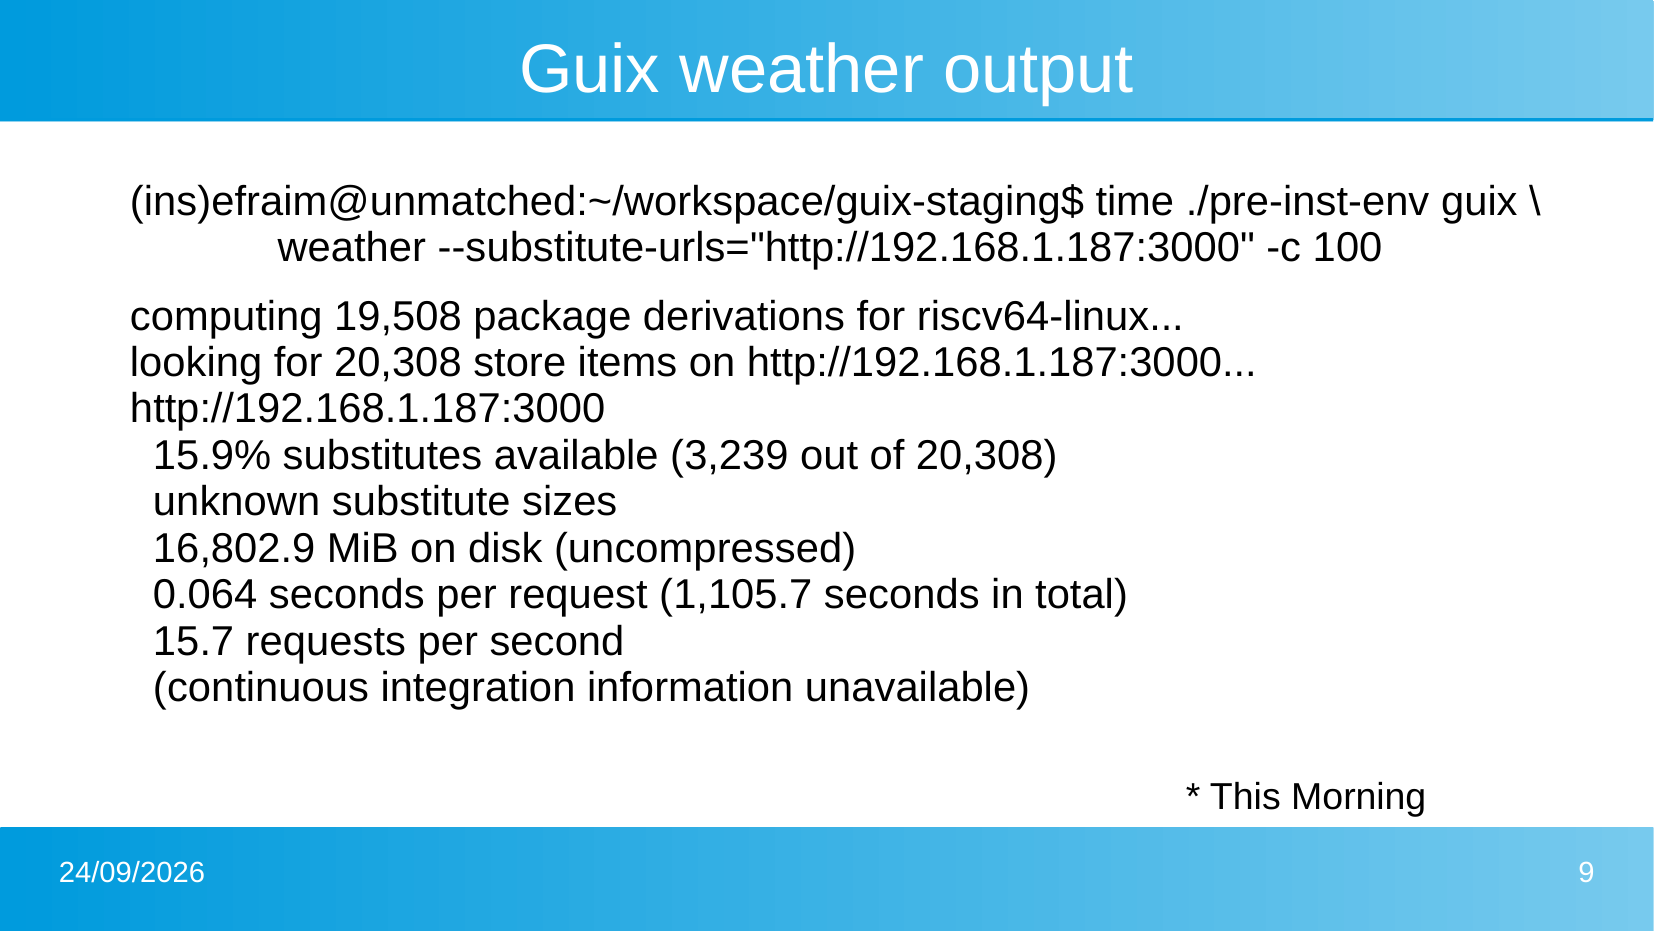

# Guix weather output
(ins)efraim@unmatched:~/workspace/guix-staging$ time ./pre-inst-env guix \ 		weather --substitute-urls="http://192.168.1.187:3000" -c 100
computing 19,508 package derivations for riscv64-linux...
looking for 20,308 store items on http://192.168.1.187:3000...
http://192.168.1.187:3000
 15.9% substitutes available (3,239 out of 20,308)
 unknown substitute sizes
 16,802.9 MiB on disk (uncompressed)
 0.064 seconds per request (1,105.7 seconds in total)
 15.7 requests per second
 (continuous integration information unavailable)
* This Morning
9